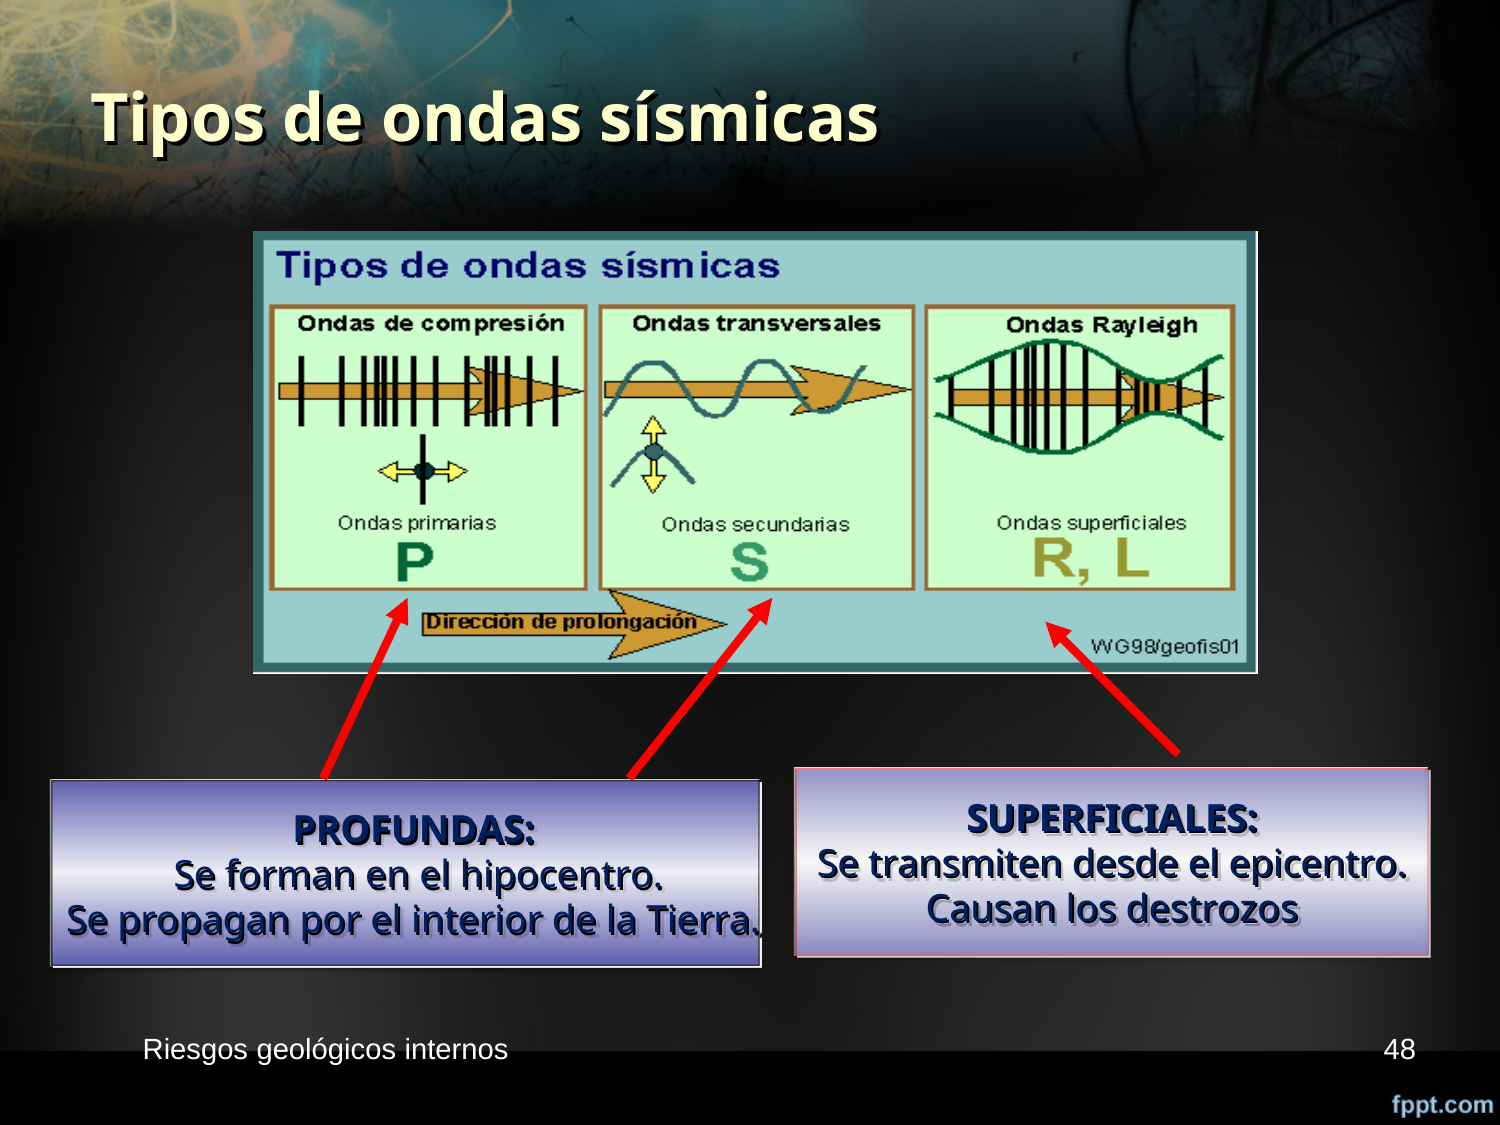

# Tipos de ondas sísmicas
SUPERFICIALES:
Se transmiten desde el epicentro.
Causan los destrozos
PROFUNDAS:
 Se forman en el hipocentro.
Se propagan por el interior de la Tierra.
Riesgos geológicos internos